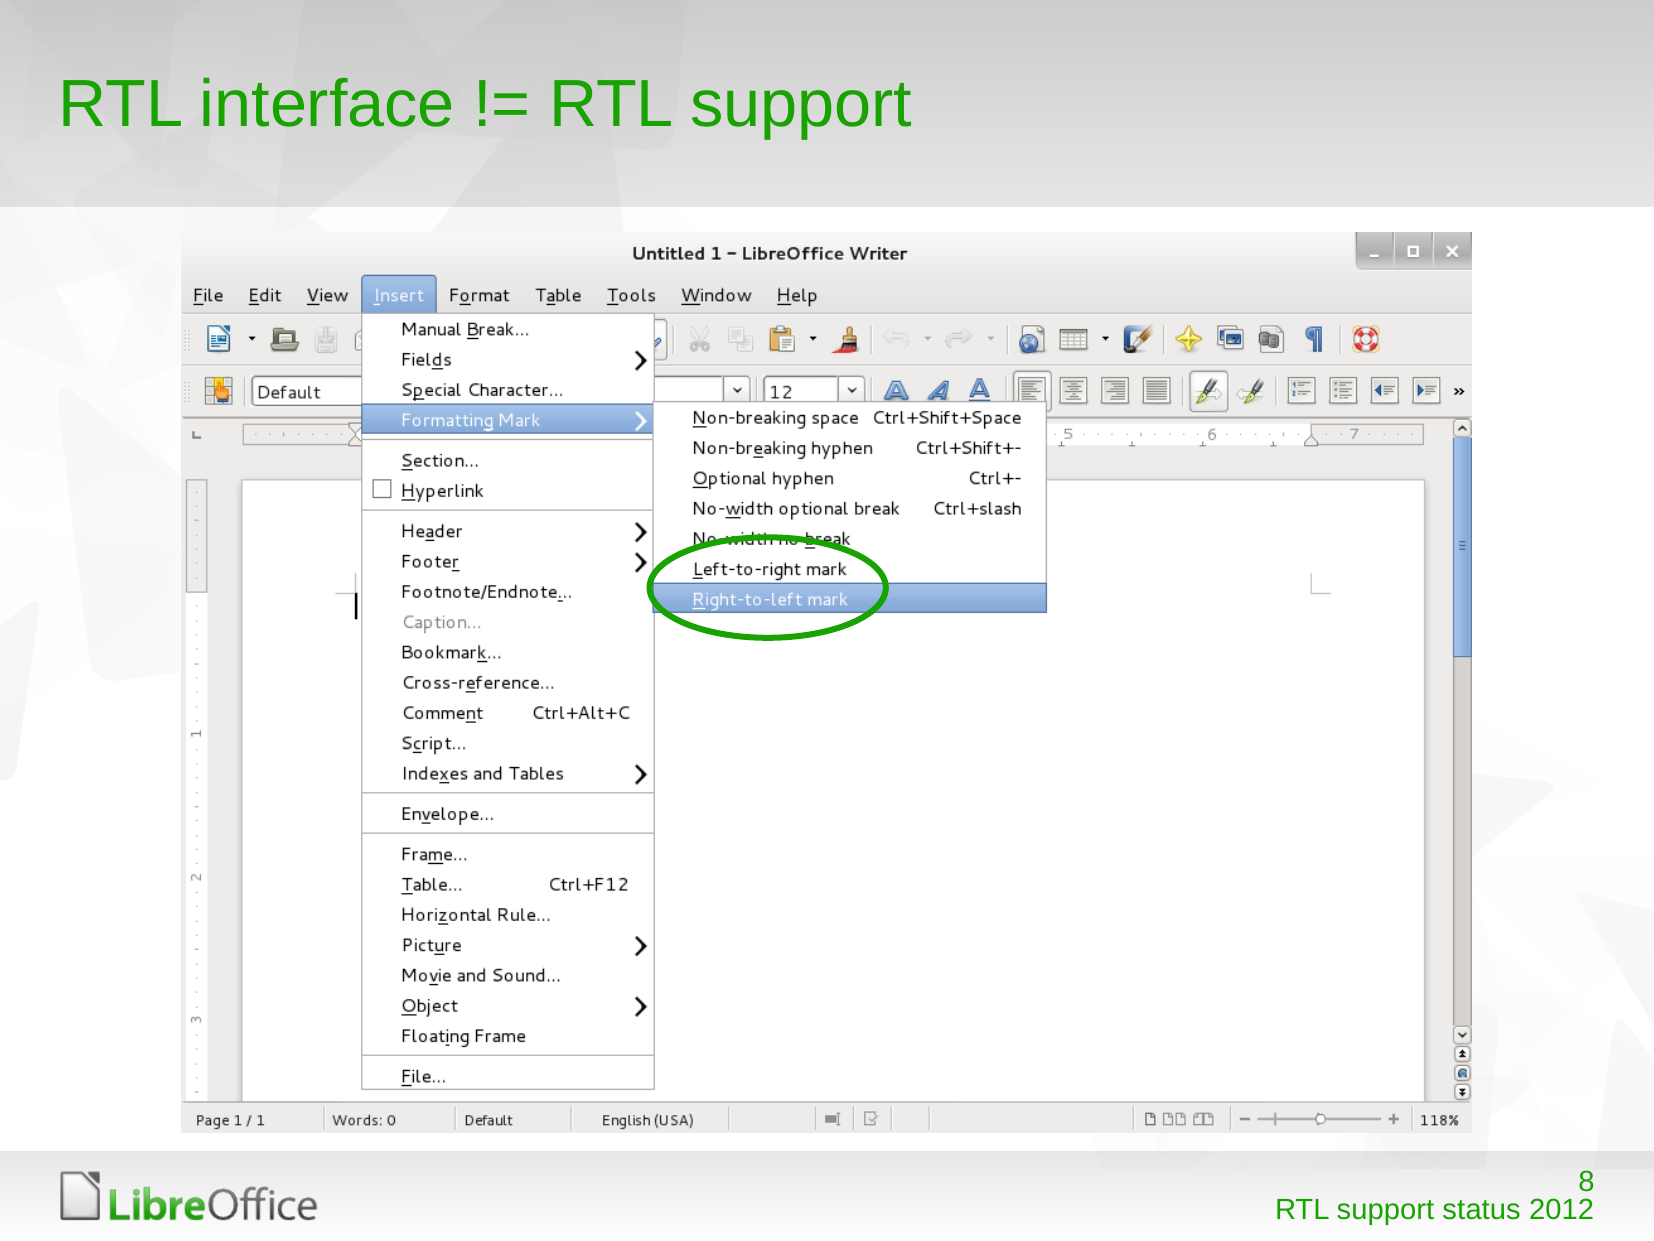

# RTL interface != RTL support
8
RTL support status 2012